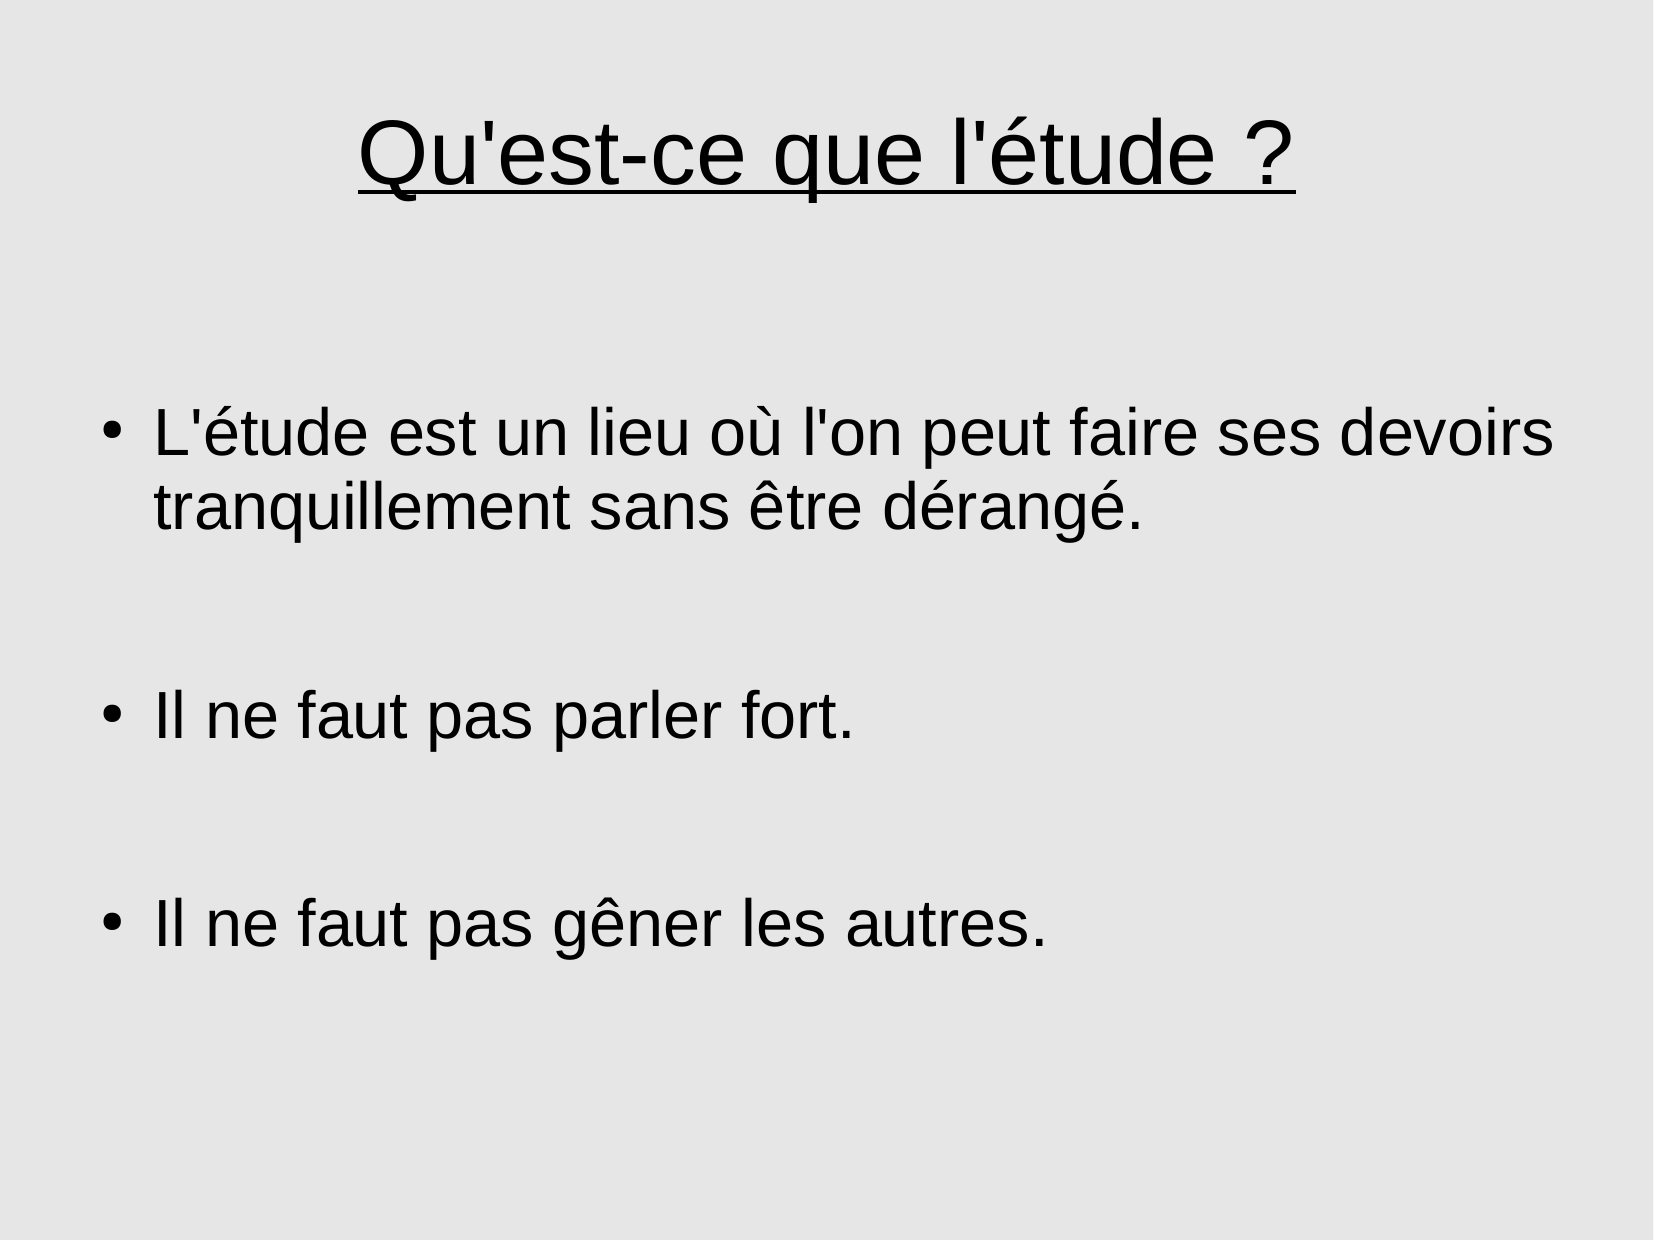

# Qu'est-ce que l'étude ?
L'étude est un lieu où l'on peut faire ses devoirs tranquillement sans être dérangé.
Il ne faut pas parler fort.
Il ne faut pas gêner les autres.